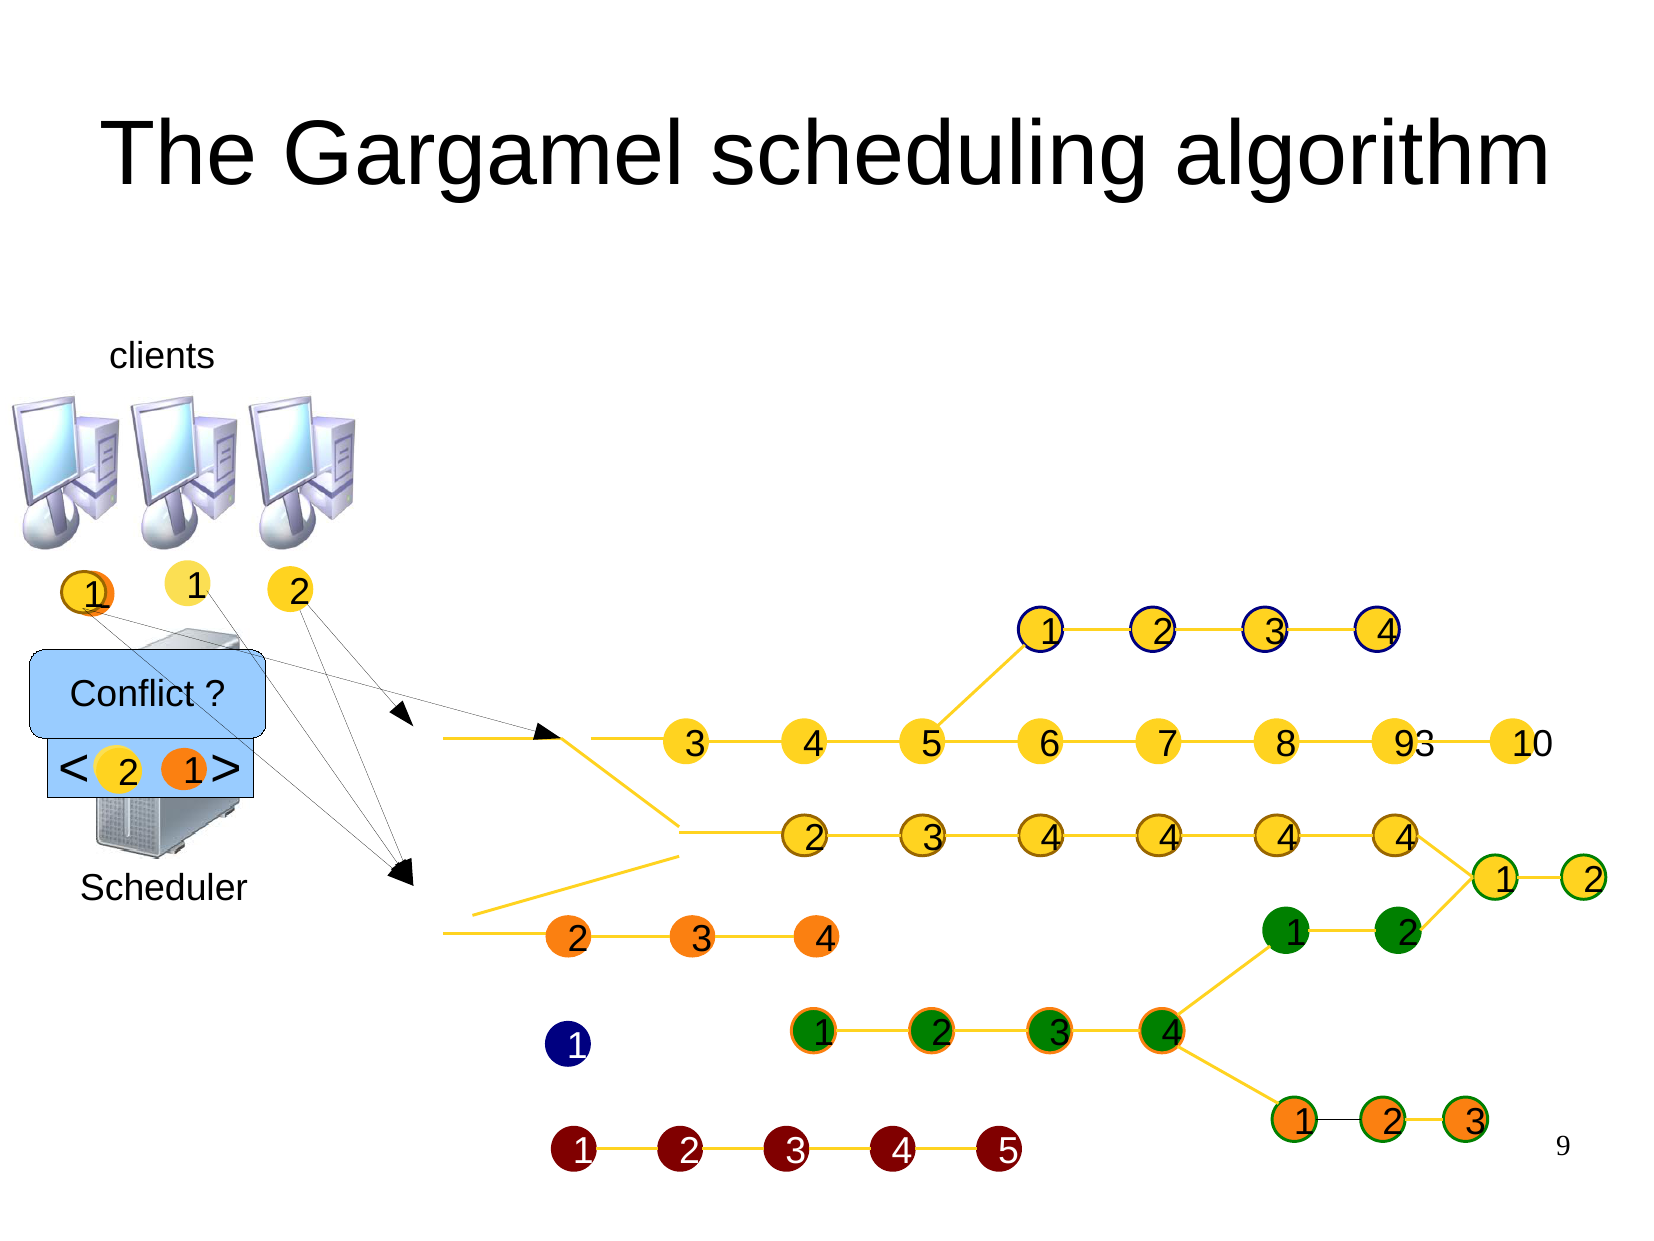

# The Gargamel scheduling algorithm
clients
1
2
1
1
1
2
3
4
Conflict ?
3
4
5
6
7
8
23
9
10
< >
1
2
1
2
3
4
4
4
4
1
2
Scheduler
1
2
2
3
4
1
2
3
4
1
1
2
3
1
2
3
4
5
9